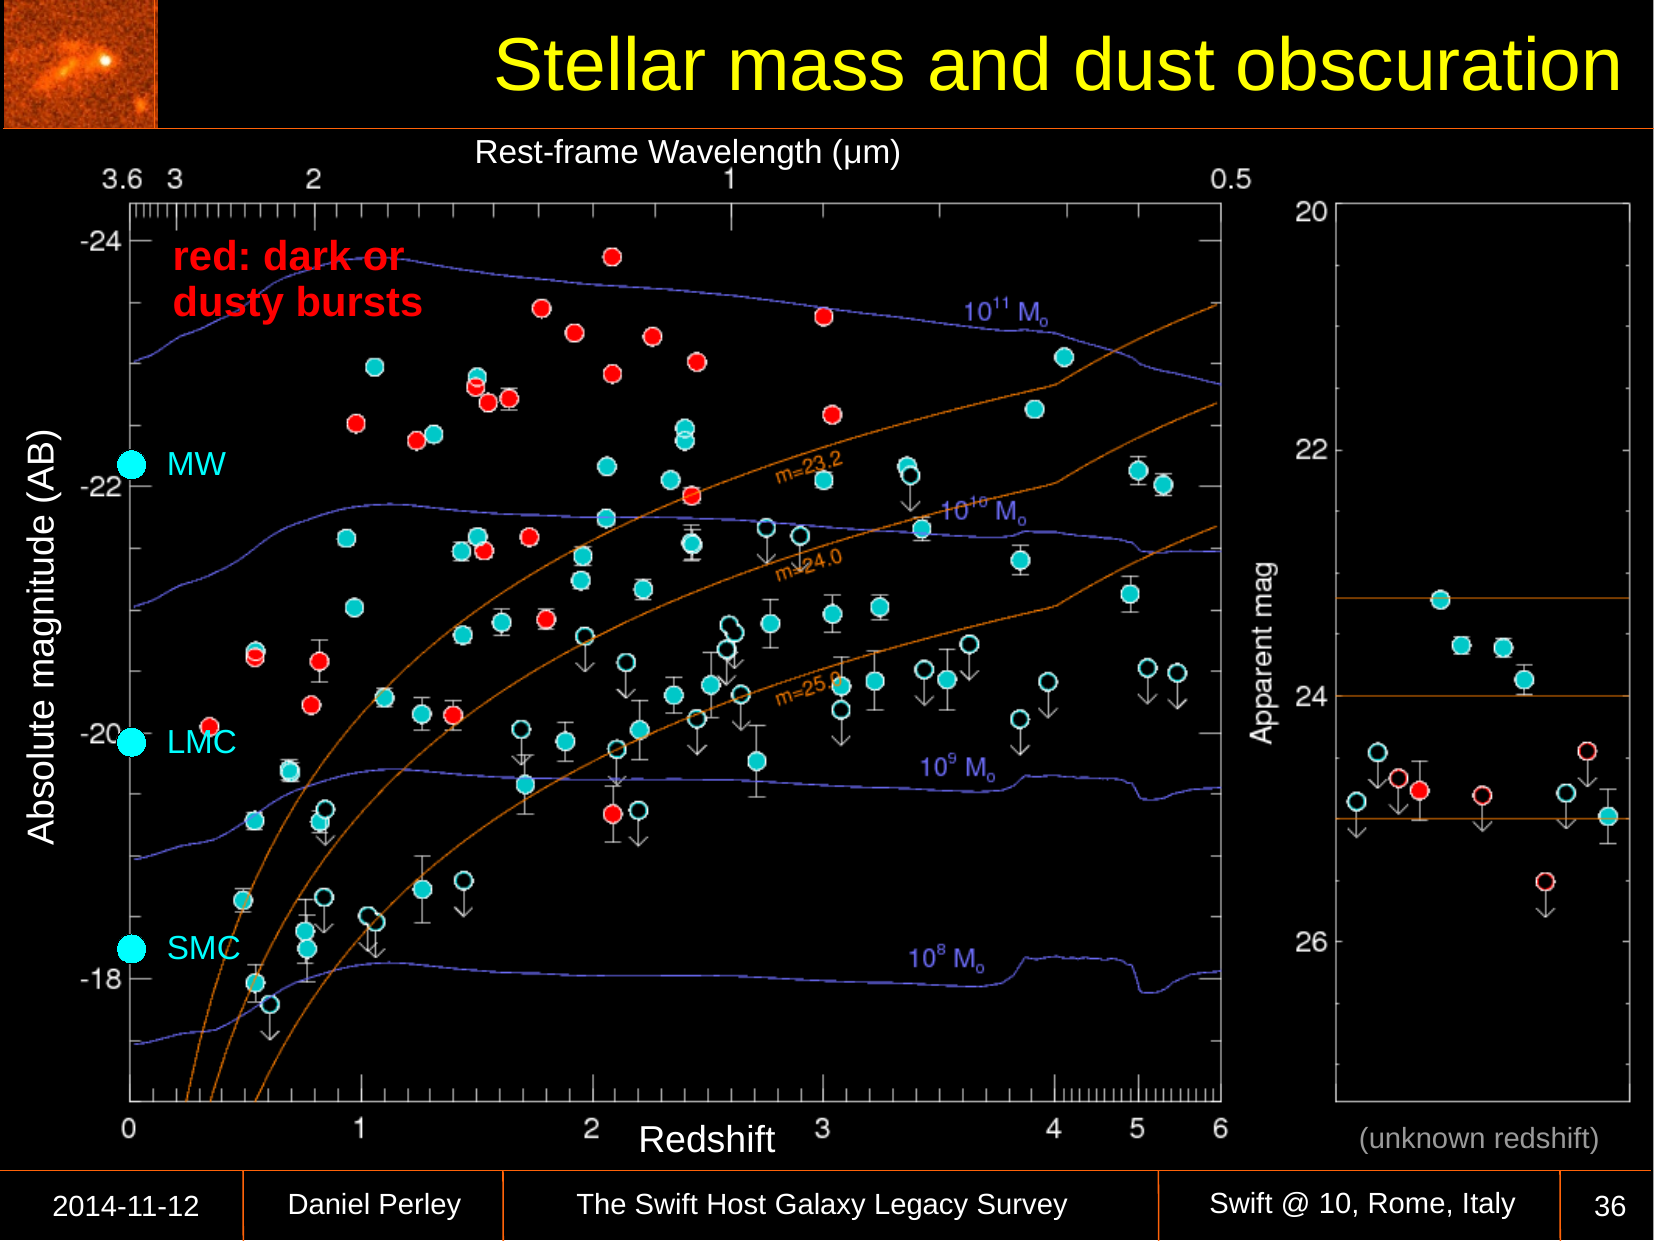

# Stellar mass and dust obscuration
Rest-frame Wavelength (μm)
red: dark or dusty bursts
MW
Absolute magnitude (AB)
LMC
SMC
Redshift
(unknown redshift)
2014-11-12
36